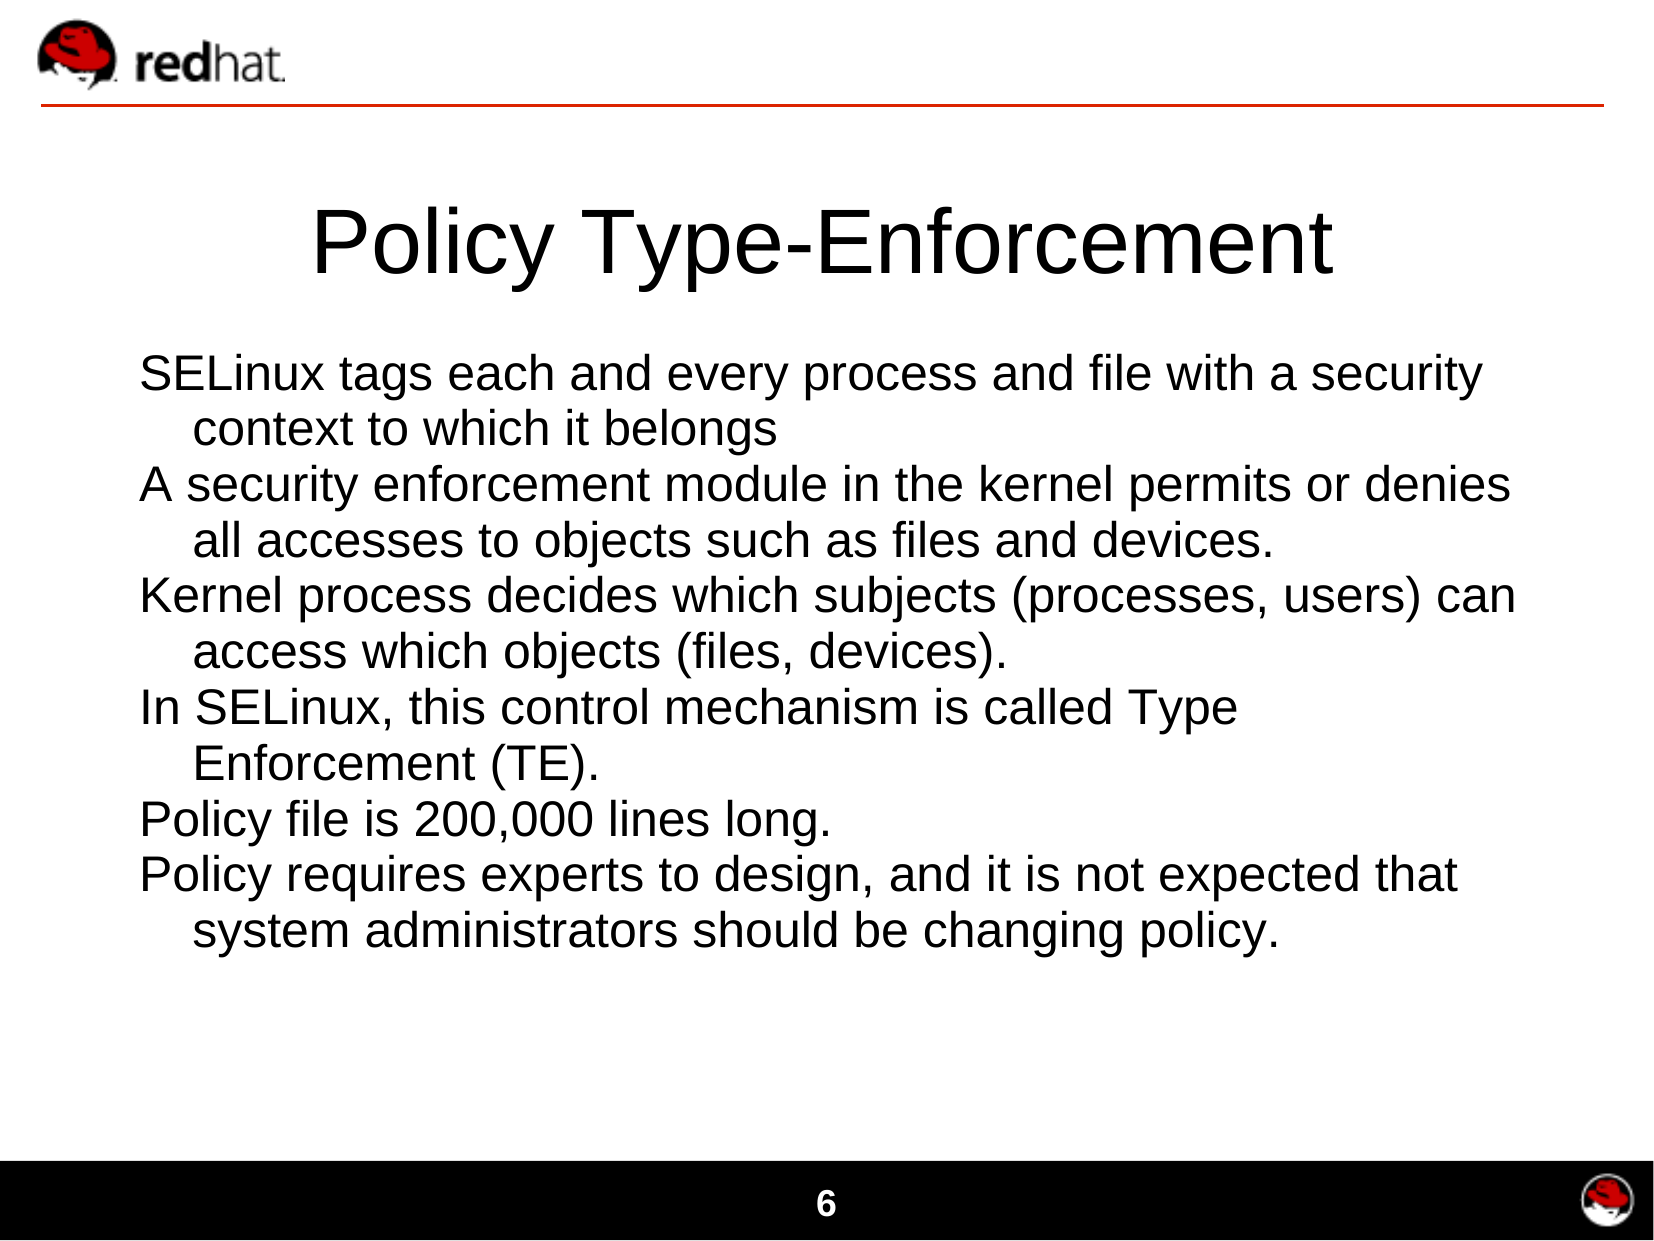

# Policy Type-Enforcement
SELinux tags each and every process and file with a security context to which it belongs
A security enforcement module in the kernel permits or denies all accesses to objects such as files and devices.
Kernel process decides which subjects (processes, users) can access which objects (files, devices).
In SELinux, this control mechanism is called Type Enforcement (TE).
Policy file is 200,000 lines long.
Policy requires experts to design, and it is not expected that system administrators should be changing policy.